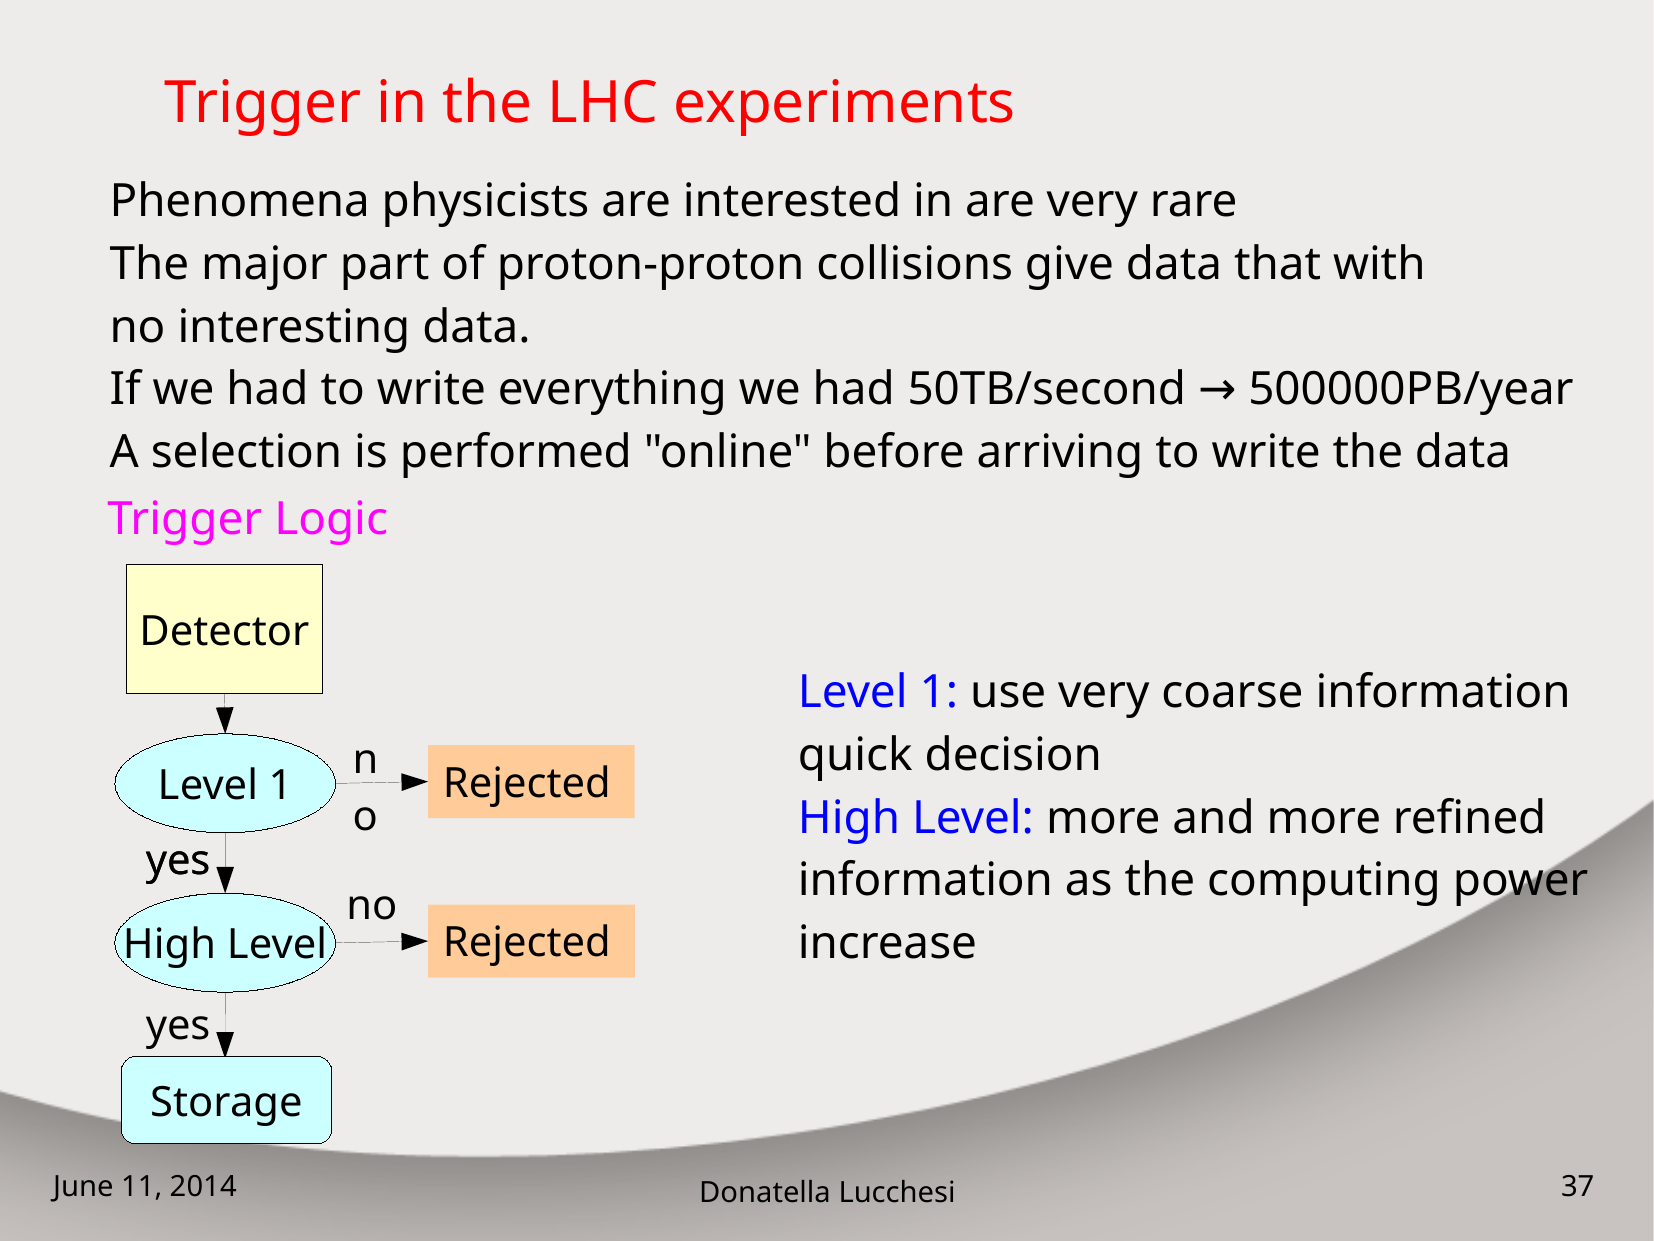

Trigger in the LHC experiments
Phenomena physicists are interested in are very rare
The major part of proton-proton collisions give data that with
no interesting data.
If we had to write everything we had 50TB/second → 500000PB/year
A selection is performed "online" before arriving to write the data
Trigger Logic
Detector
no
Level 1
Rejected
yes
yes
no
High Level
Rejected
yes
Storage
Level 1: use very coarse information
quick decision
High Level: more and more refined information as the computing power increase
June 11, 2014
37
Donatella Lucchesi